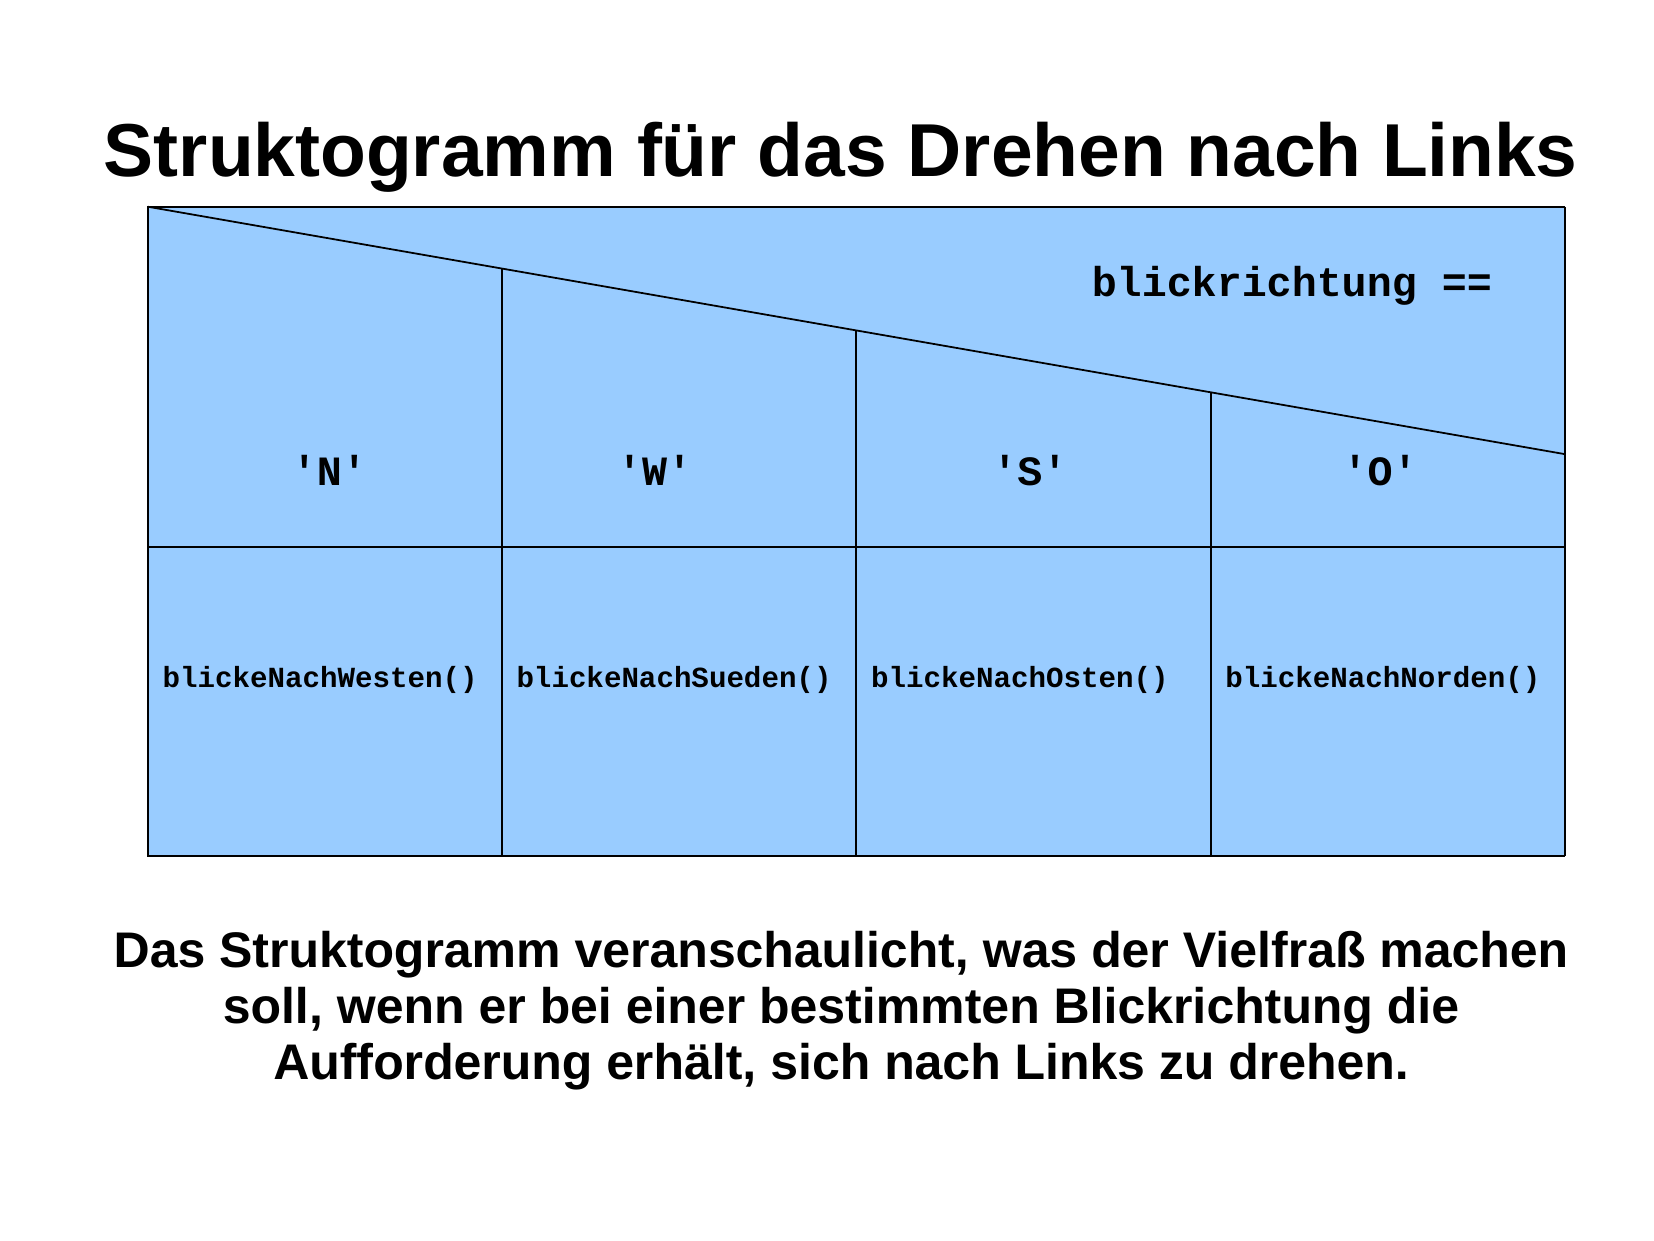

Struktogramm für das Drehen nach Links
 blickrichtung ==
 'N' 'W' 'S' 'O'
blickeNachWesten()
blickeNachSueden()
blickeNachOsten()
blickeNachNorden()
Das Struktogramm veranschaulicht, was der Vielfraß machen soll, wenn er bei einer bestimmten Blickrichtung die Aufforderung erhält, sich nach Links zu drehen.